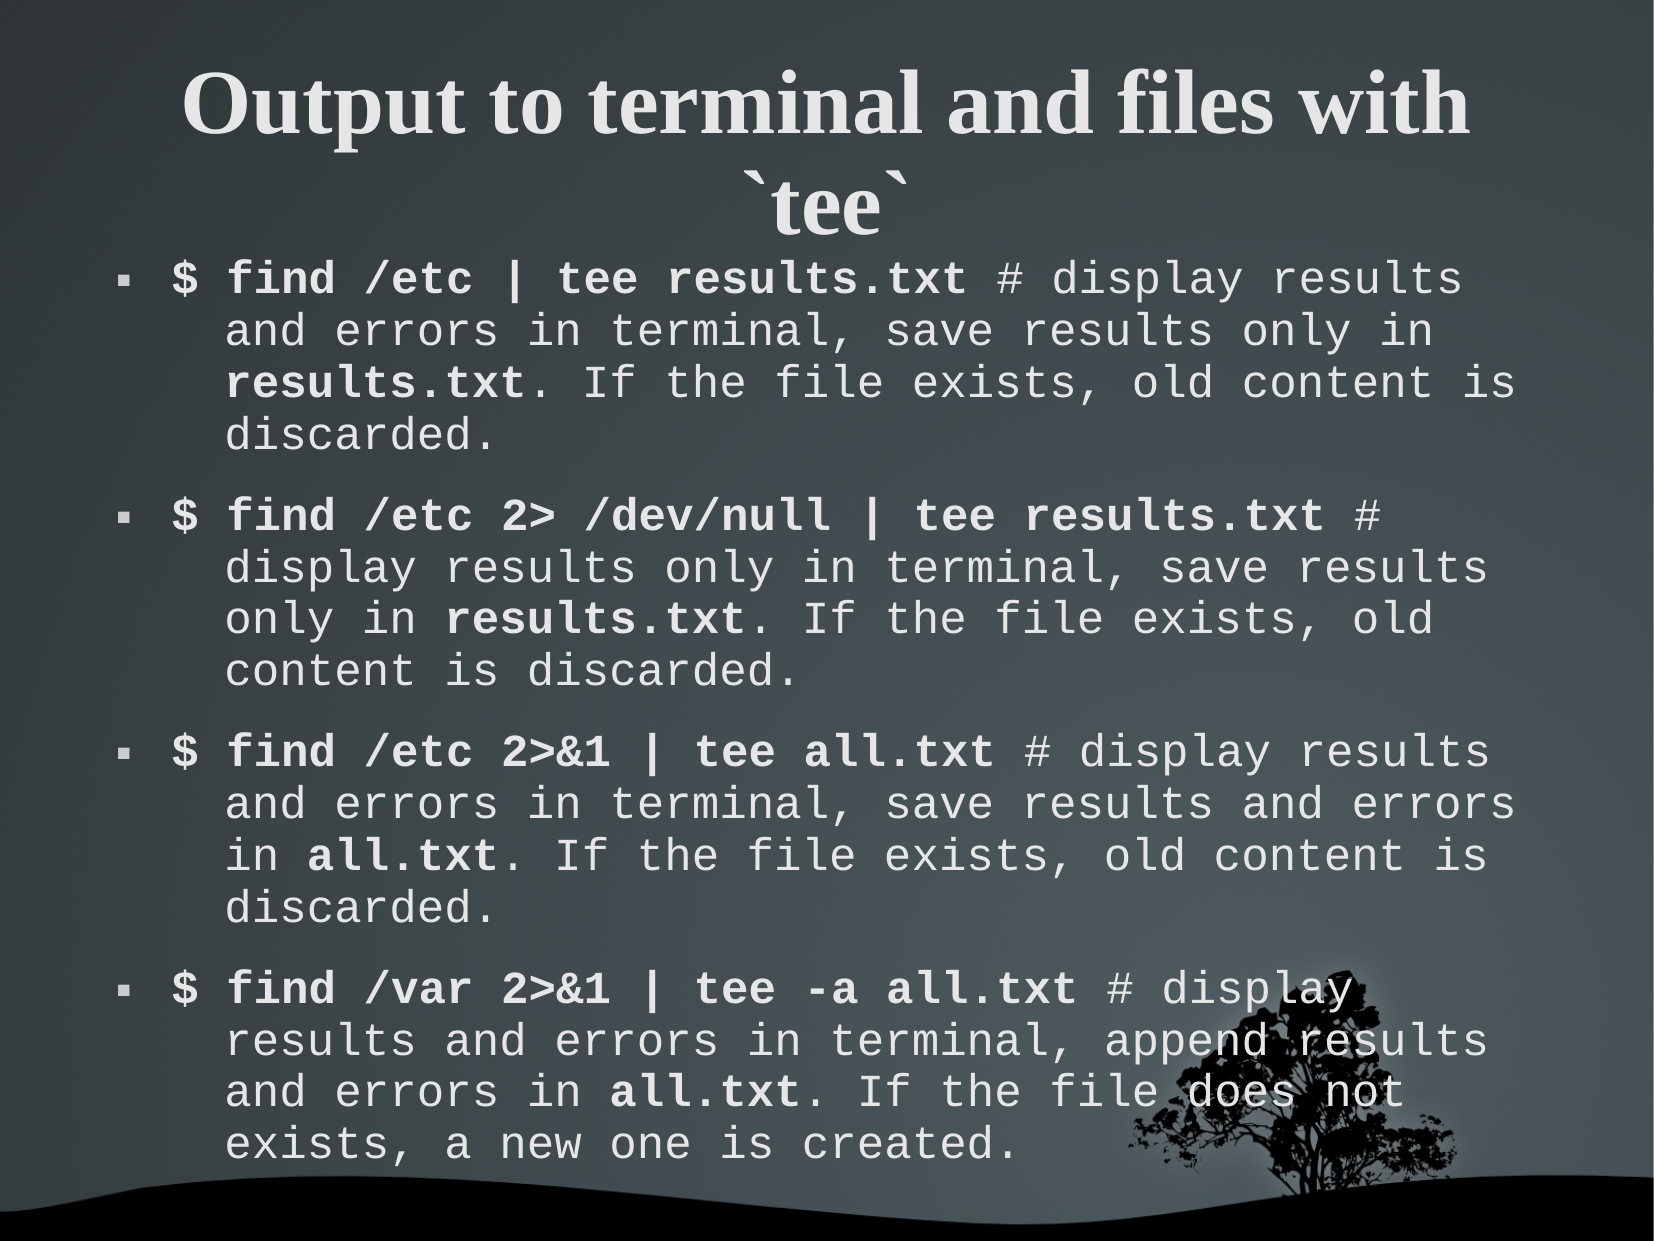

# Output to terminal and files with `tee`
$ find /etc | tee results.txt # display results and errors in terminal, save results only in results.txt. If the file exists, old content is discarded.
$ find /etc 2> /dev/null | tee results.txt # display results only in terminal, save results only in results.txt. If the file exists, old content is discarded.
$ find /etc 2>&1 | tee all.txt # display results and errors in terminal, save results and errors in all.txt. If the file exists, old content is discarded.
$ find /var 2>&1 | tee -a all.txt # display results and errors in terminal, append results and errors in all.txt. If the file does not exists, a new one is created.